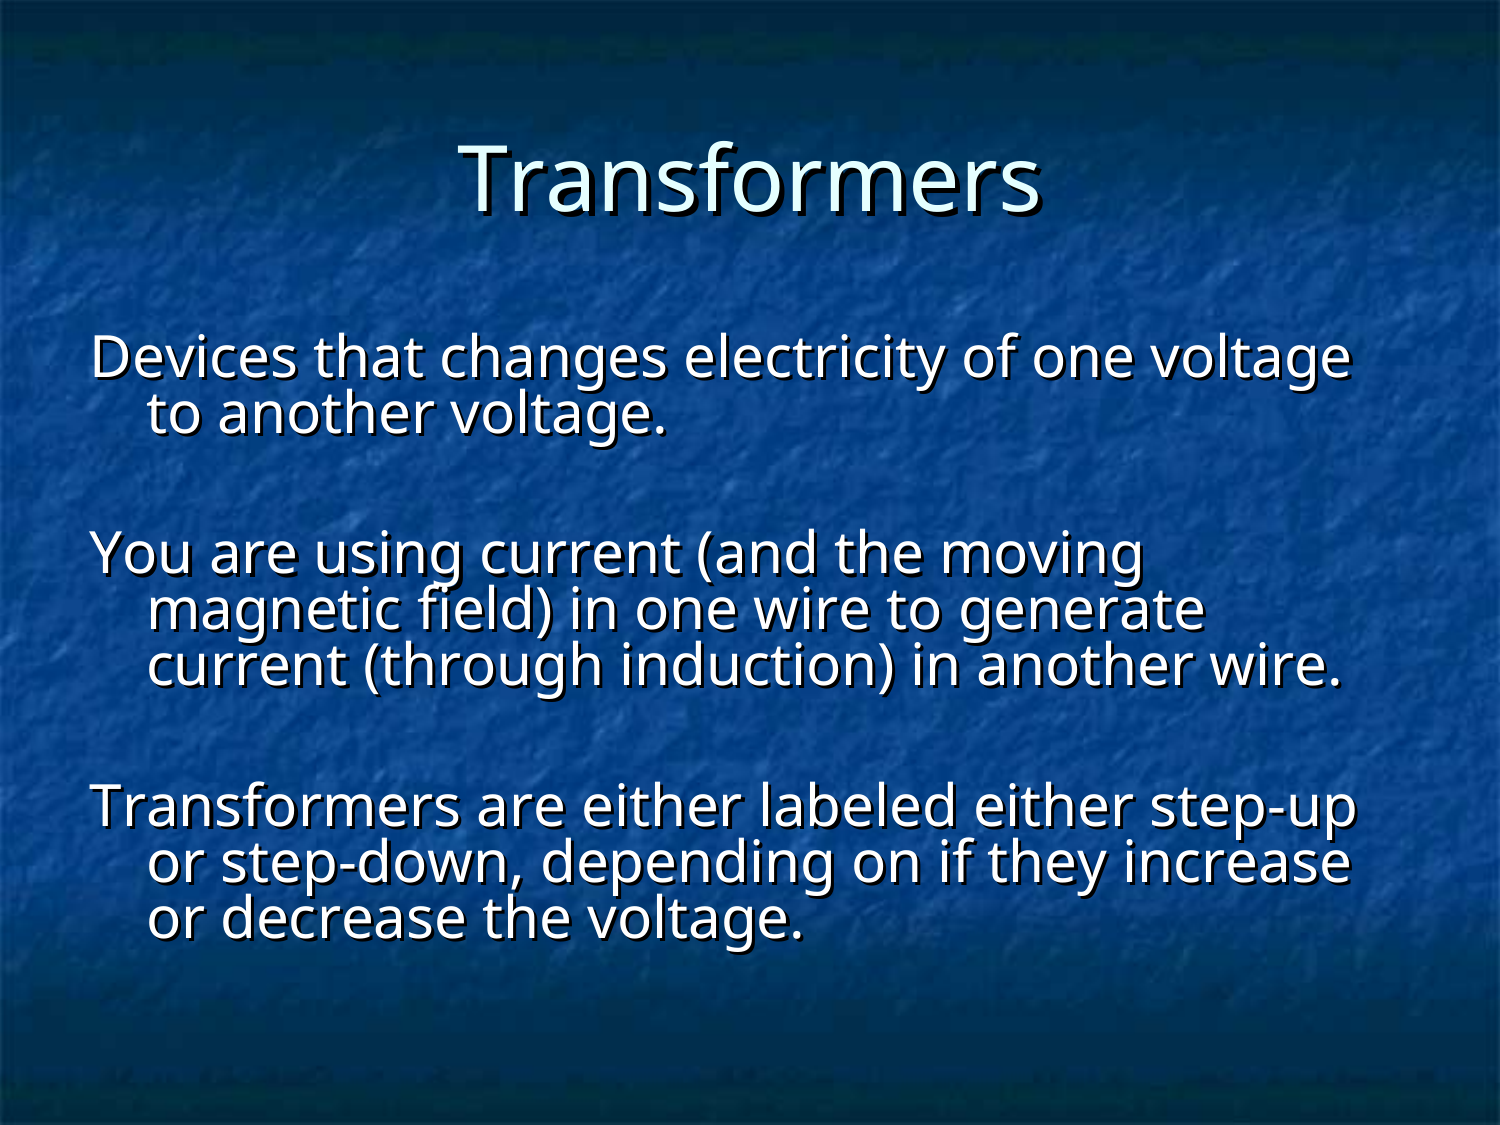

# Transformers
Devices that changes electricity of one voltage to another voltage.
You are using current (and the moving magnetic field) in one wire to generate current (through induction) in another wire.
Transformers are either labeled either step-up or step-down, depending on if they increase or decrease the voltage.